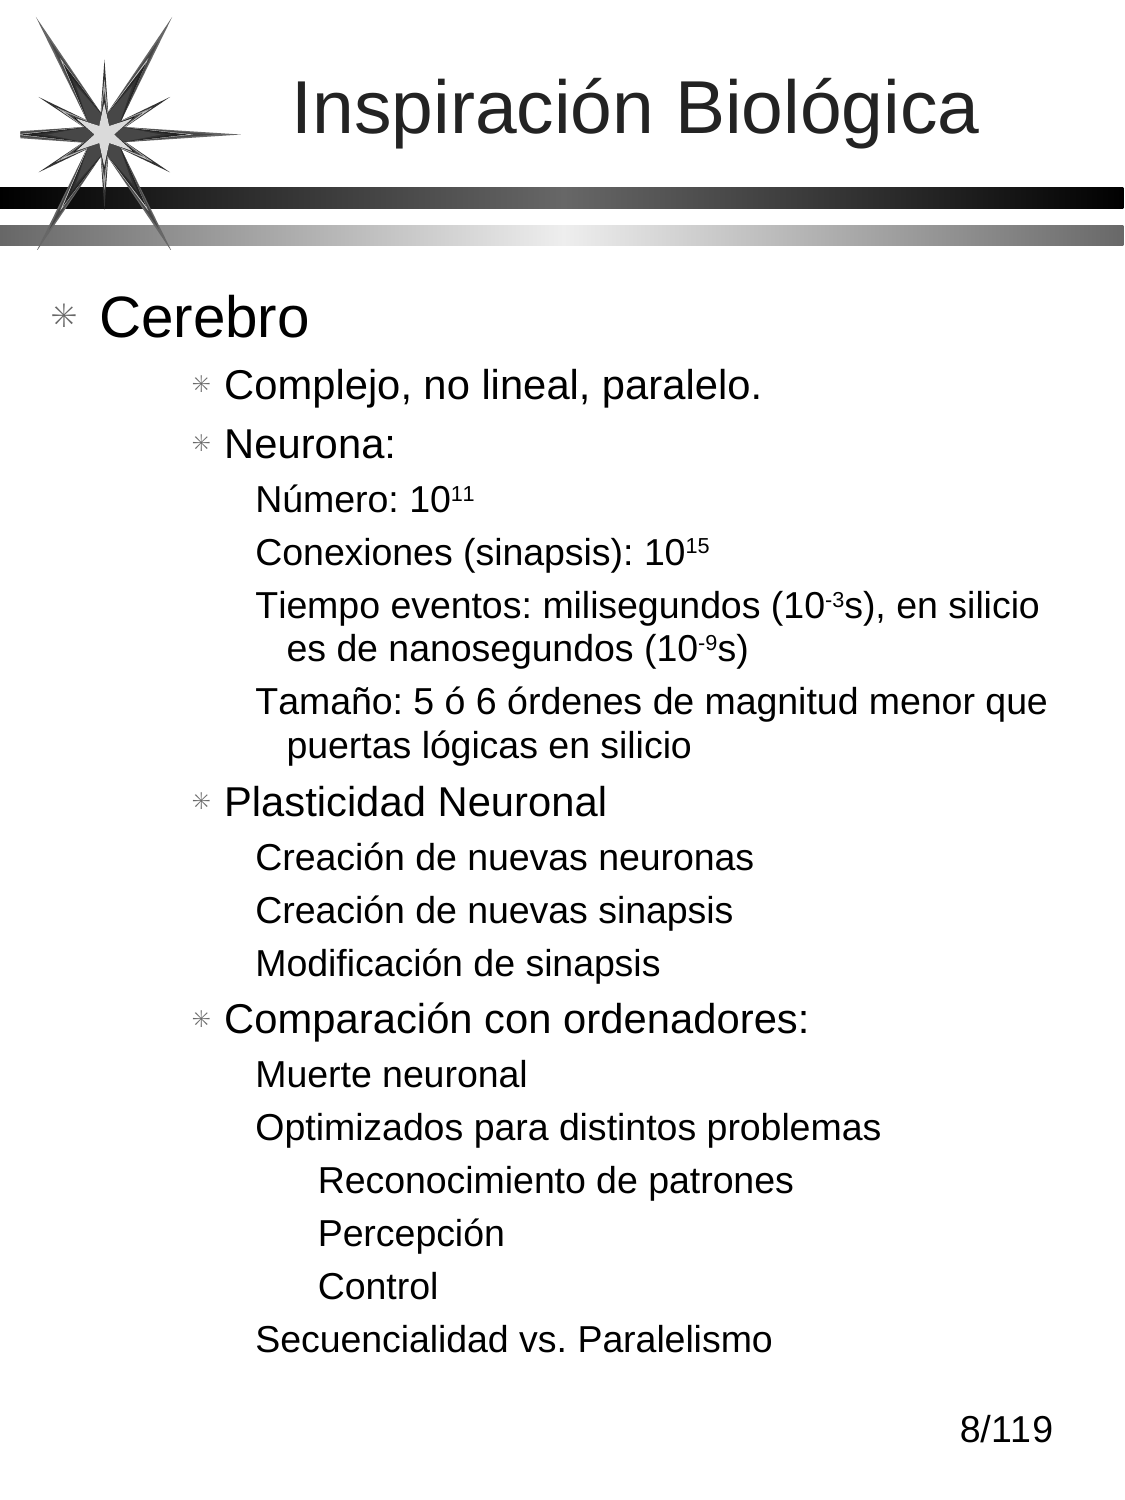

# Inspiración Biológica
Cerebro
Complejo, no lineal, paralelo.
Neurona:
Número: 1011
Conexiones (sinapsis): 1015
Tiempo eventos: milisegundos (10-3s), en silicio es de nanosegundos (10-9s)
Tamaño: 5 ó 6 órdenes de magnitud menor que puertas lógicas en silicio
Plasticidad Neuronal
Creación de nuevas neuronas
Creación de nuevas sinapsis
Modificación de sinapsis
Comparación con ordenadores:
Muerte neuronal
Optimizados para distintos problemas
Reconocimiento de patrones
Percepción
Control
Secuencialidad vs. Paralelismo